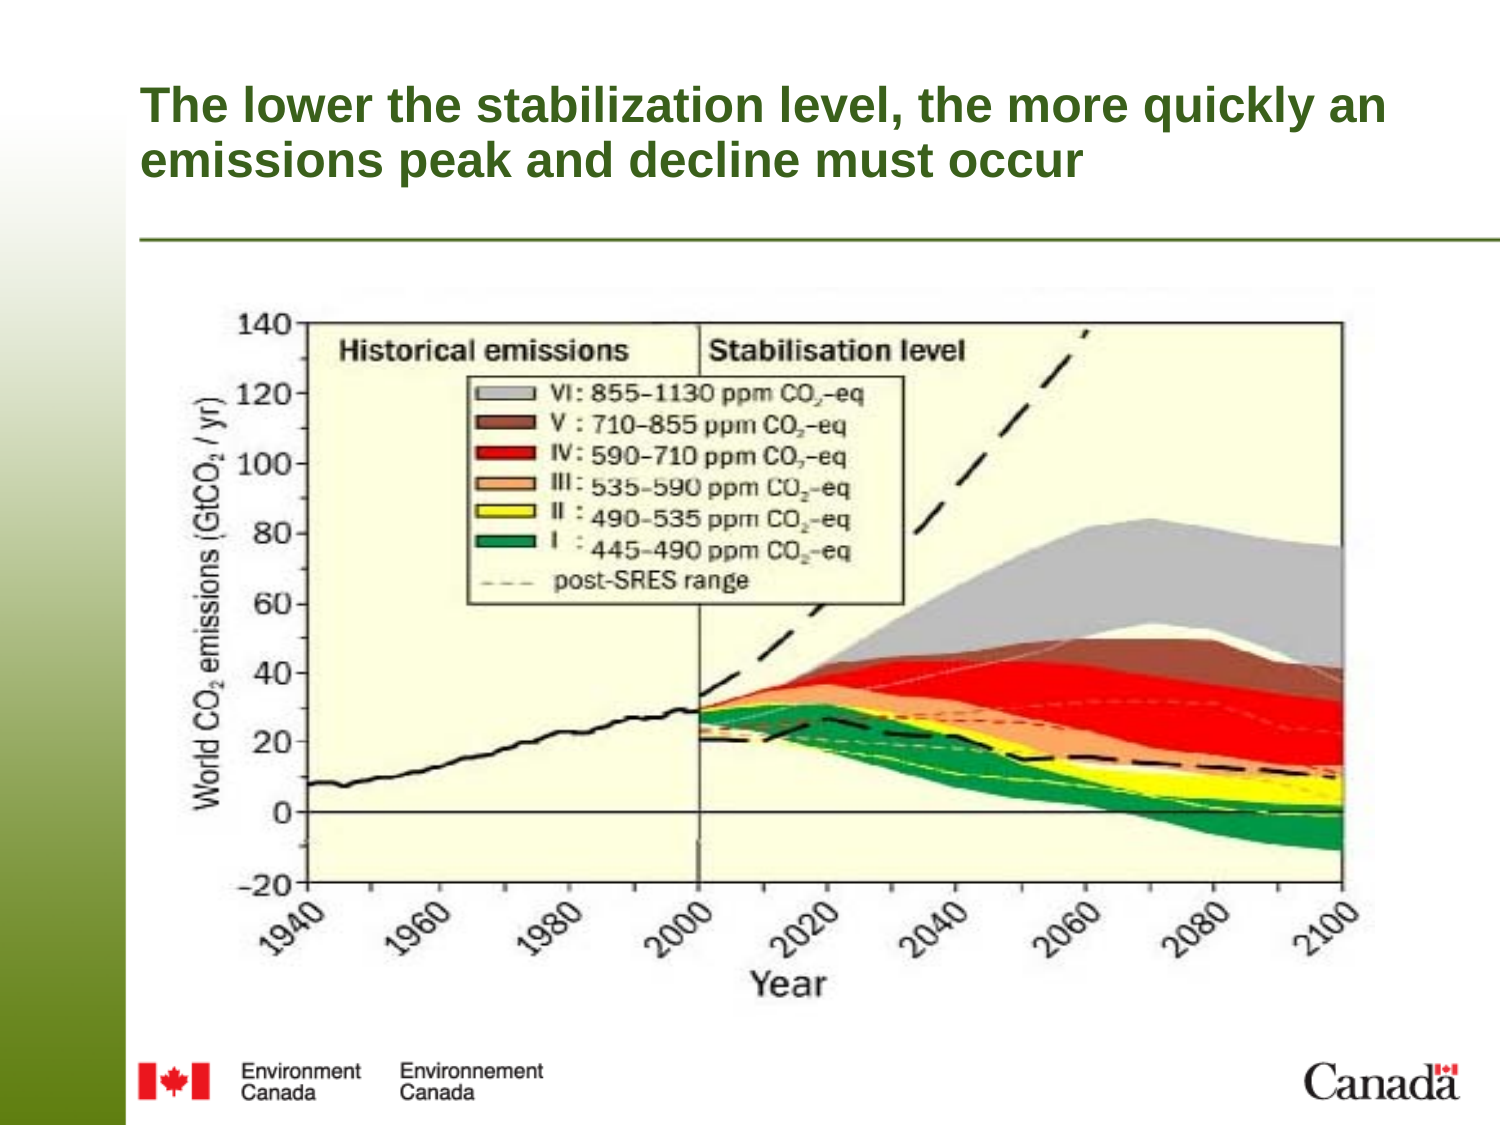

# The lower the stabilization level, the more quickly an emissions peak and decline must occur